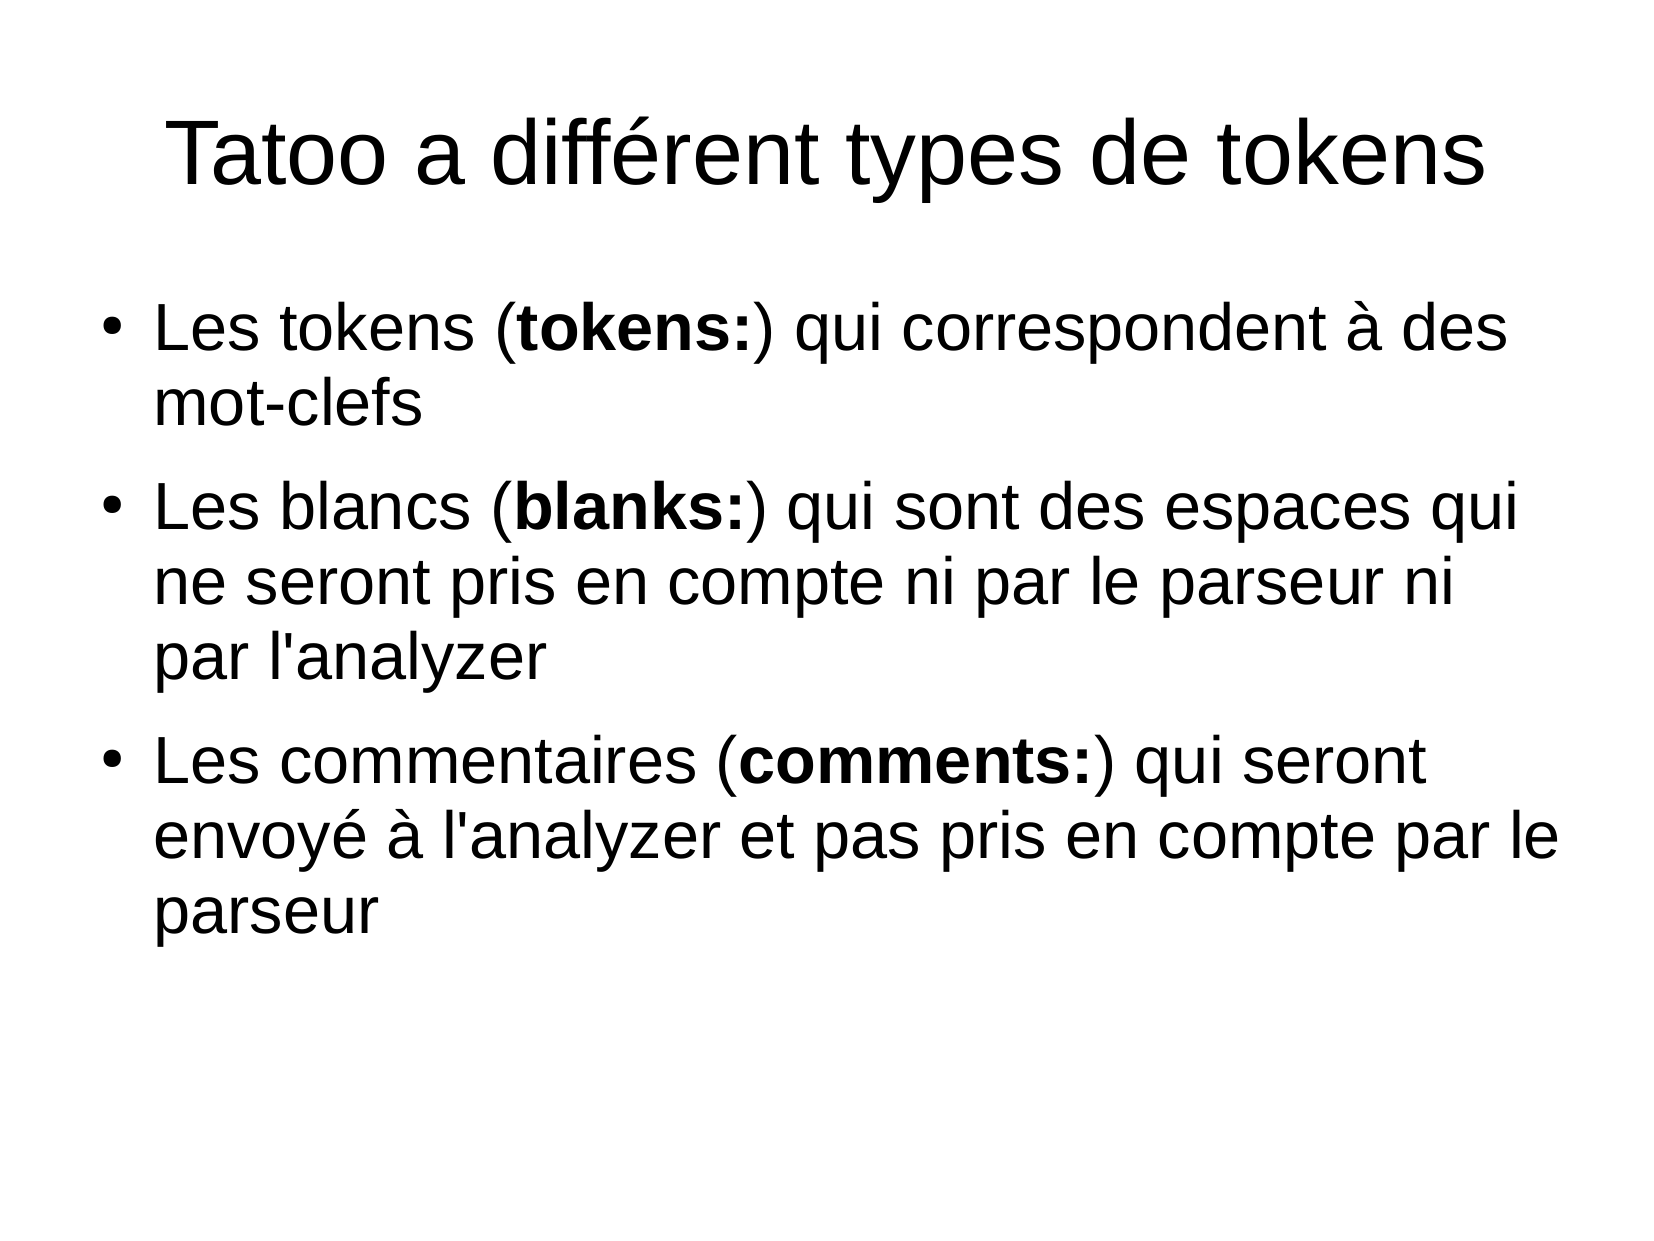

# Tatoo a différent types de tokens
Les tokens (tokens:) qui correspondent à des mot-clefs
Les blancs (blanks:) qui sont des espaces qui ne seront pris en compte ni par le parseur ni par l'analyzer
Les commentaires (comments:) qui seront envoyé à l'analyzer et pas pris en compte par le parseur